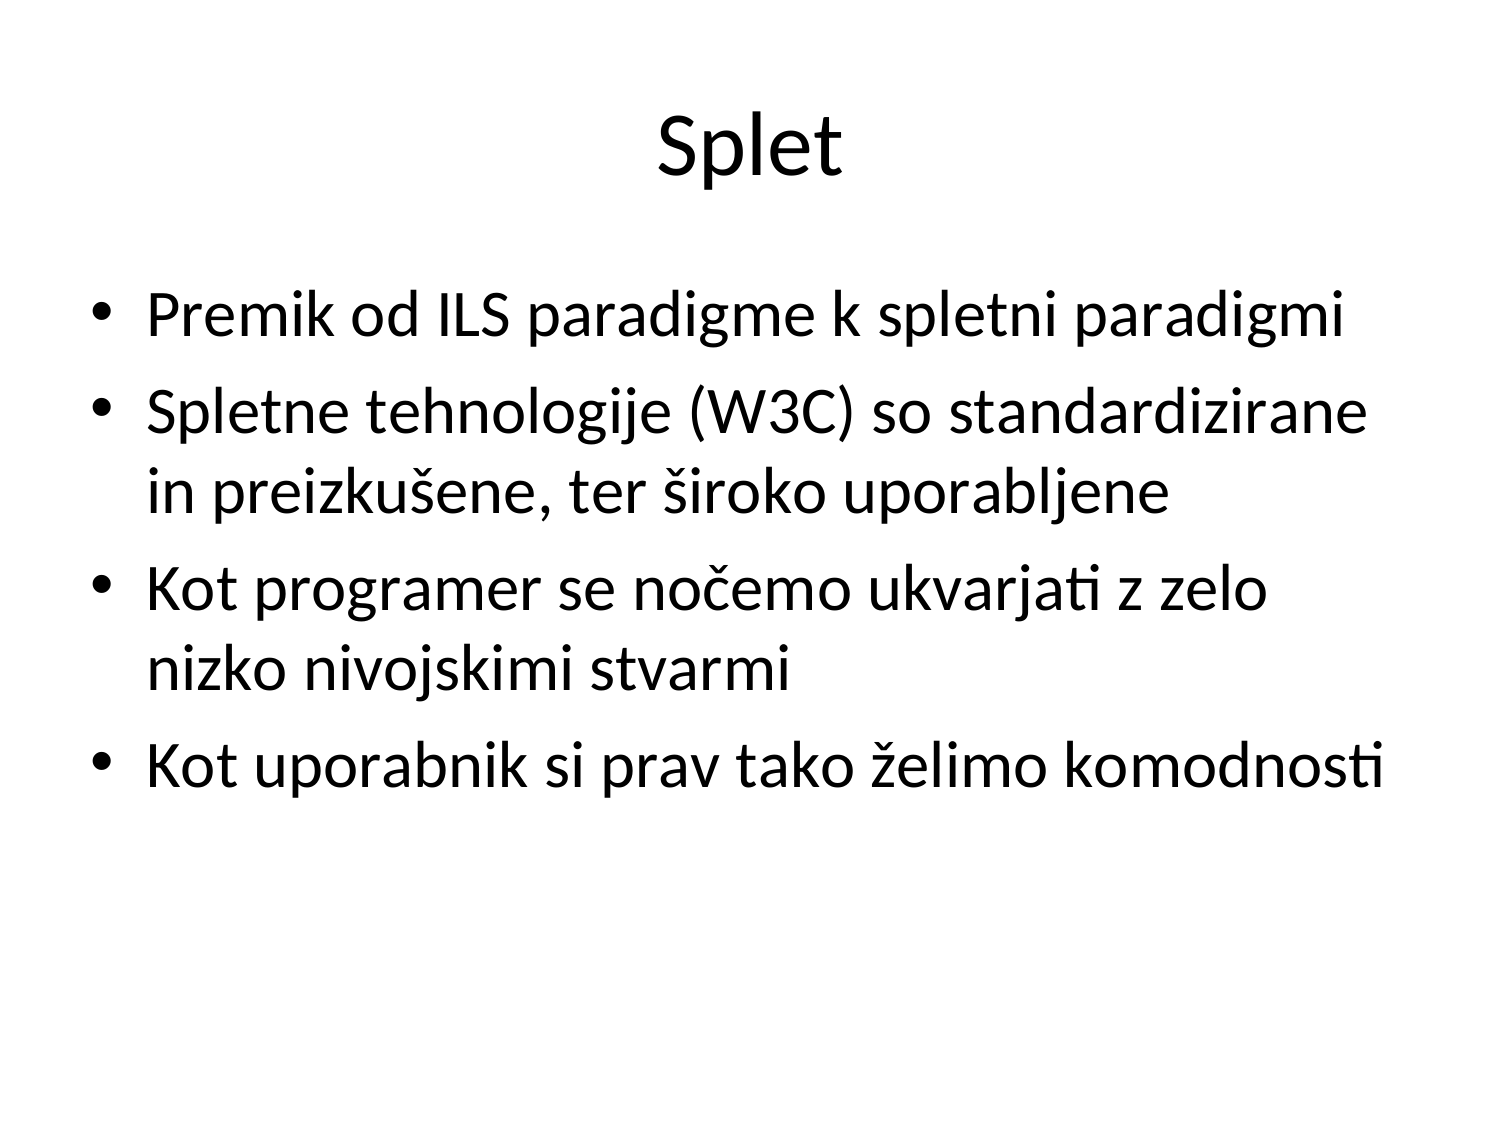

# Splet
Premik od ILS paradigme k spletni paradigmi
Spletne tehnologije (W3C) so standardizirane in preizkušene, ter široko uporabljene
Kot programer se nočemo ukvarjati z zelo nizko nivojskimi stvarmi
Kot uporabnik si prav tako želimo komodnosti